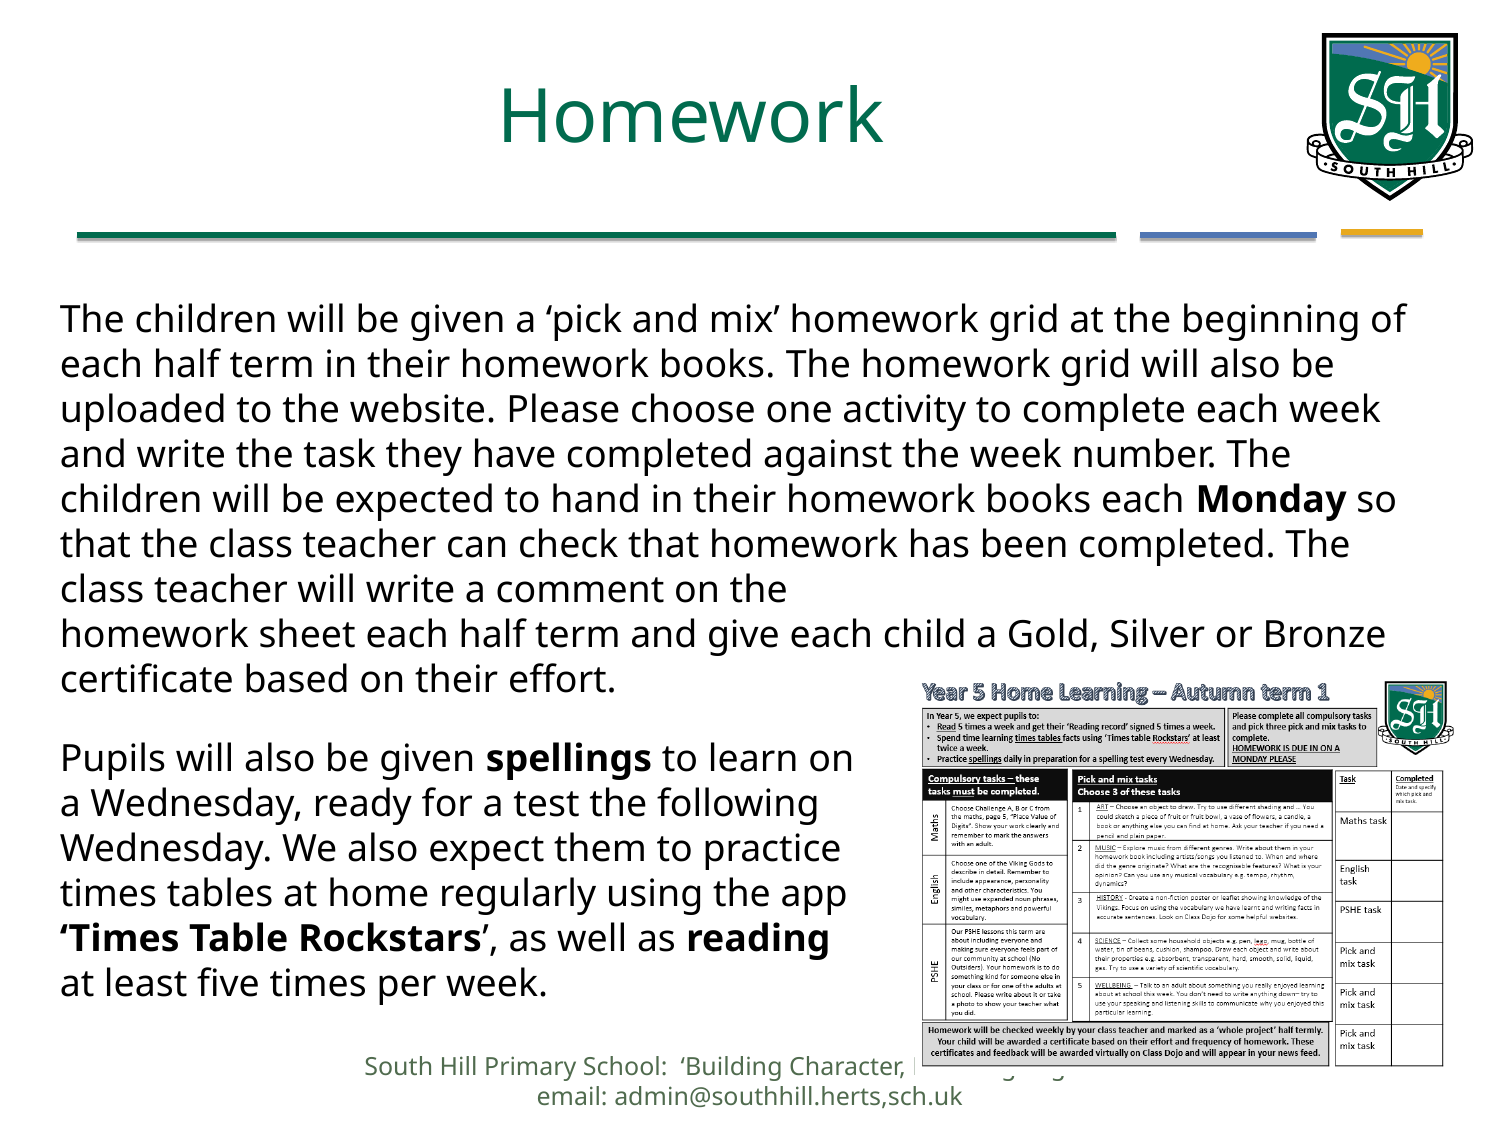

# Homework
The children will be given a ‘pick and mix’ homework grid at the beginning of each half term in their homework books. The homework grid will also be uploaded to the website. Please choose one activity to complete each week and write the task they have completed against the week number. The children will be expected to hand in their homework books each Monday so that the class teacher can check that homework has been completed. The class teacher will write a comment on the
homework sheet each half term and give each child a Gold, Silver or Bronze certificate based on their effort.
Pupils will also be given spellings to learn on a Wednesday, ready for a test the following Wednesday. We also expect them to practice times tables at home regularly using the app ‘Times Table Rockstars’, as well as reading at least five times per week.
South Hill Primary School: ‘Building Character, Learning Together’
email: admin@southhill.herts,sch.uk